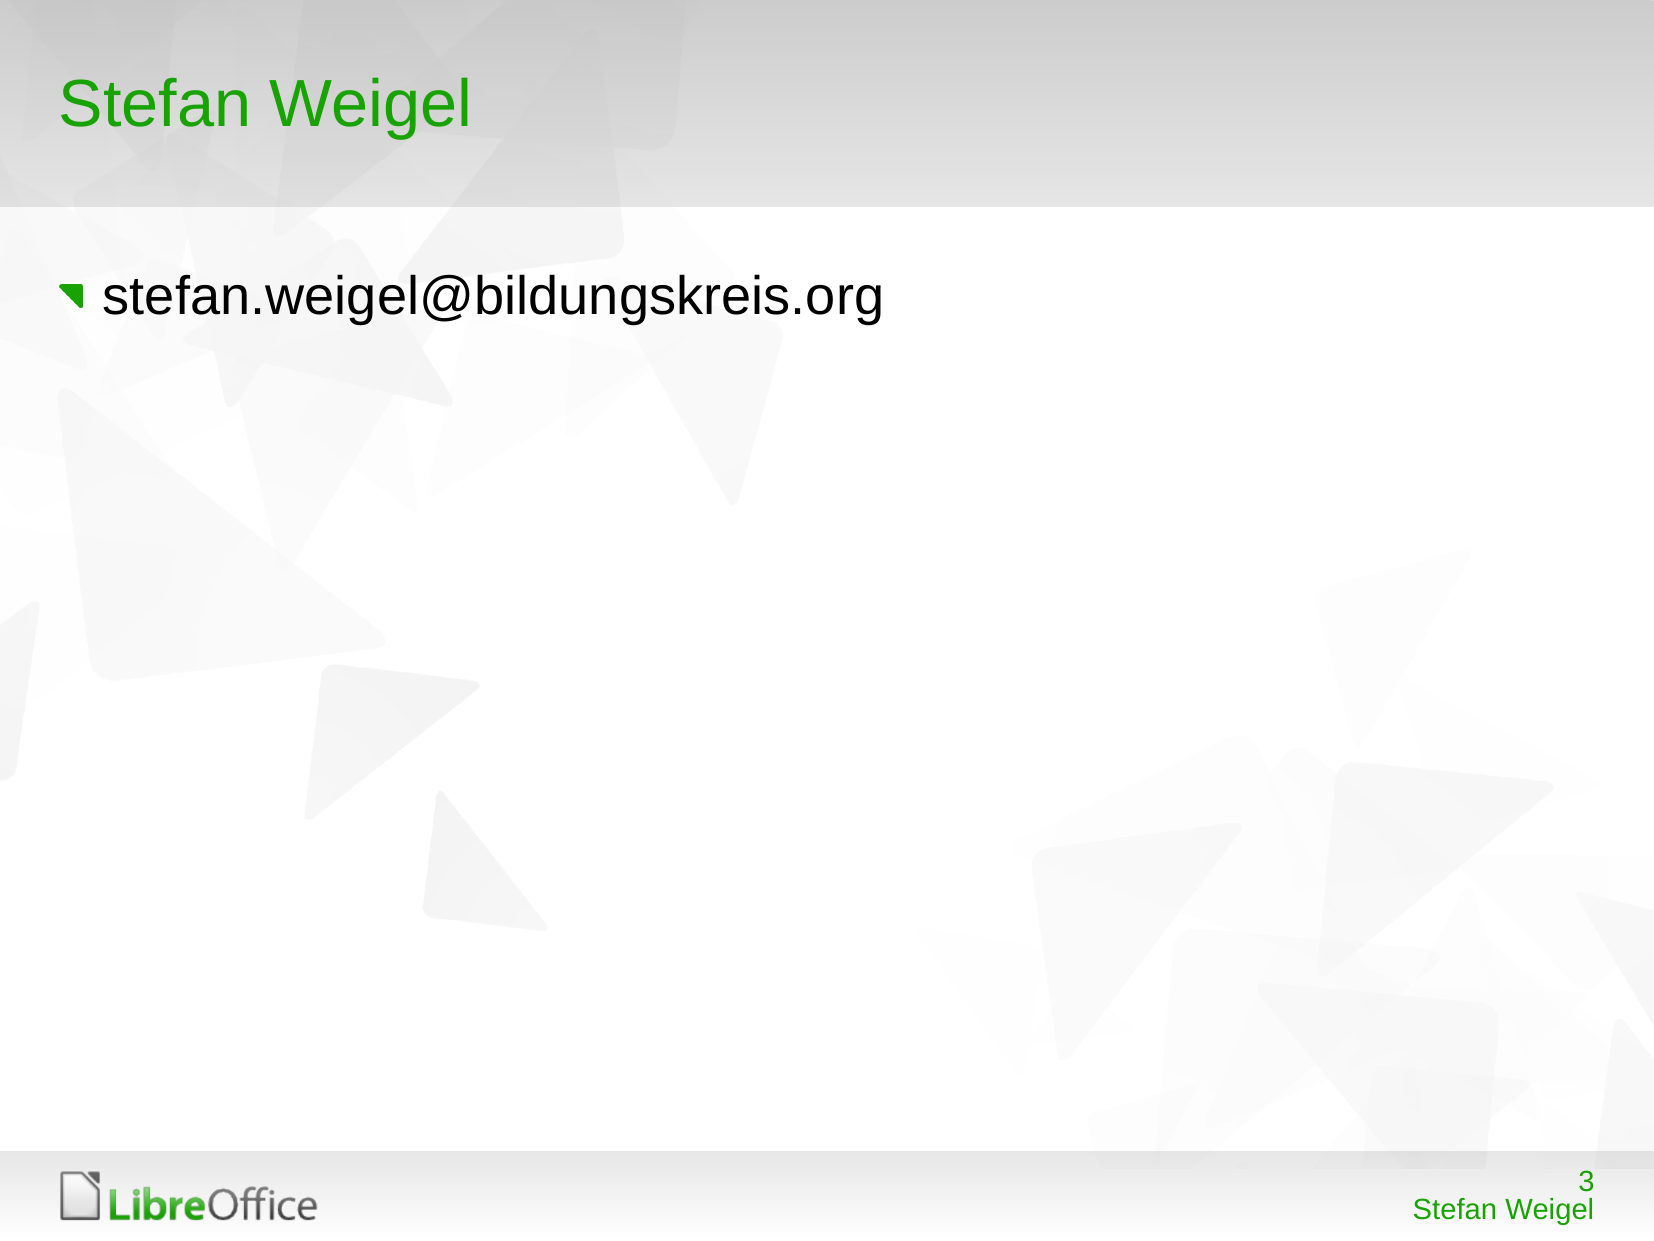

# Stefan Weigel
stefan.weigel@bildungskreis.org
3
Stefan Weigel